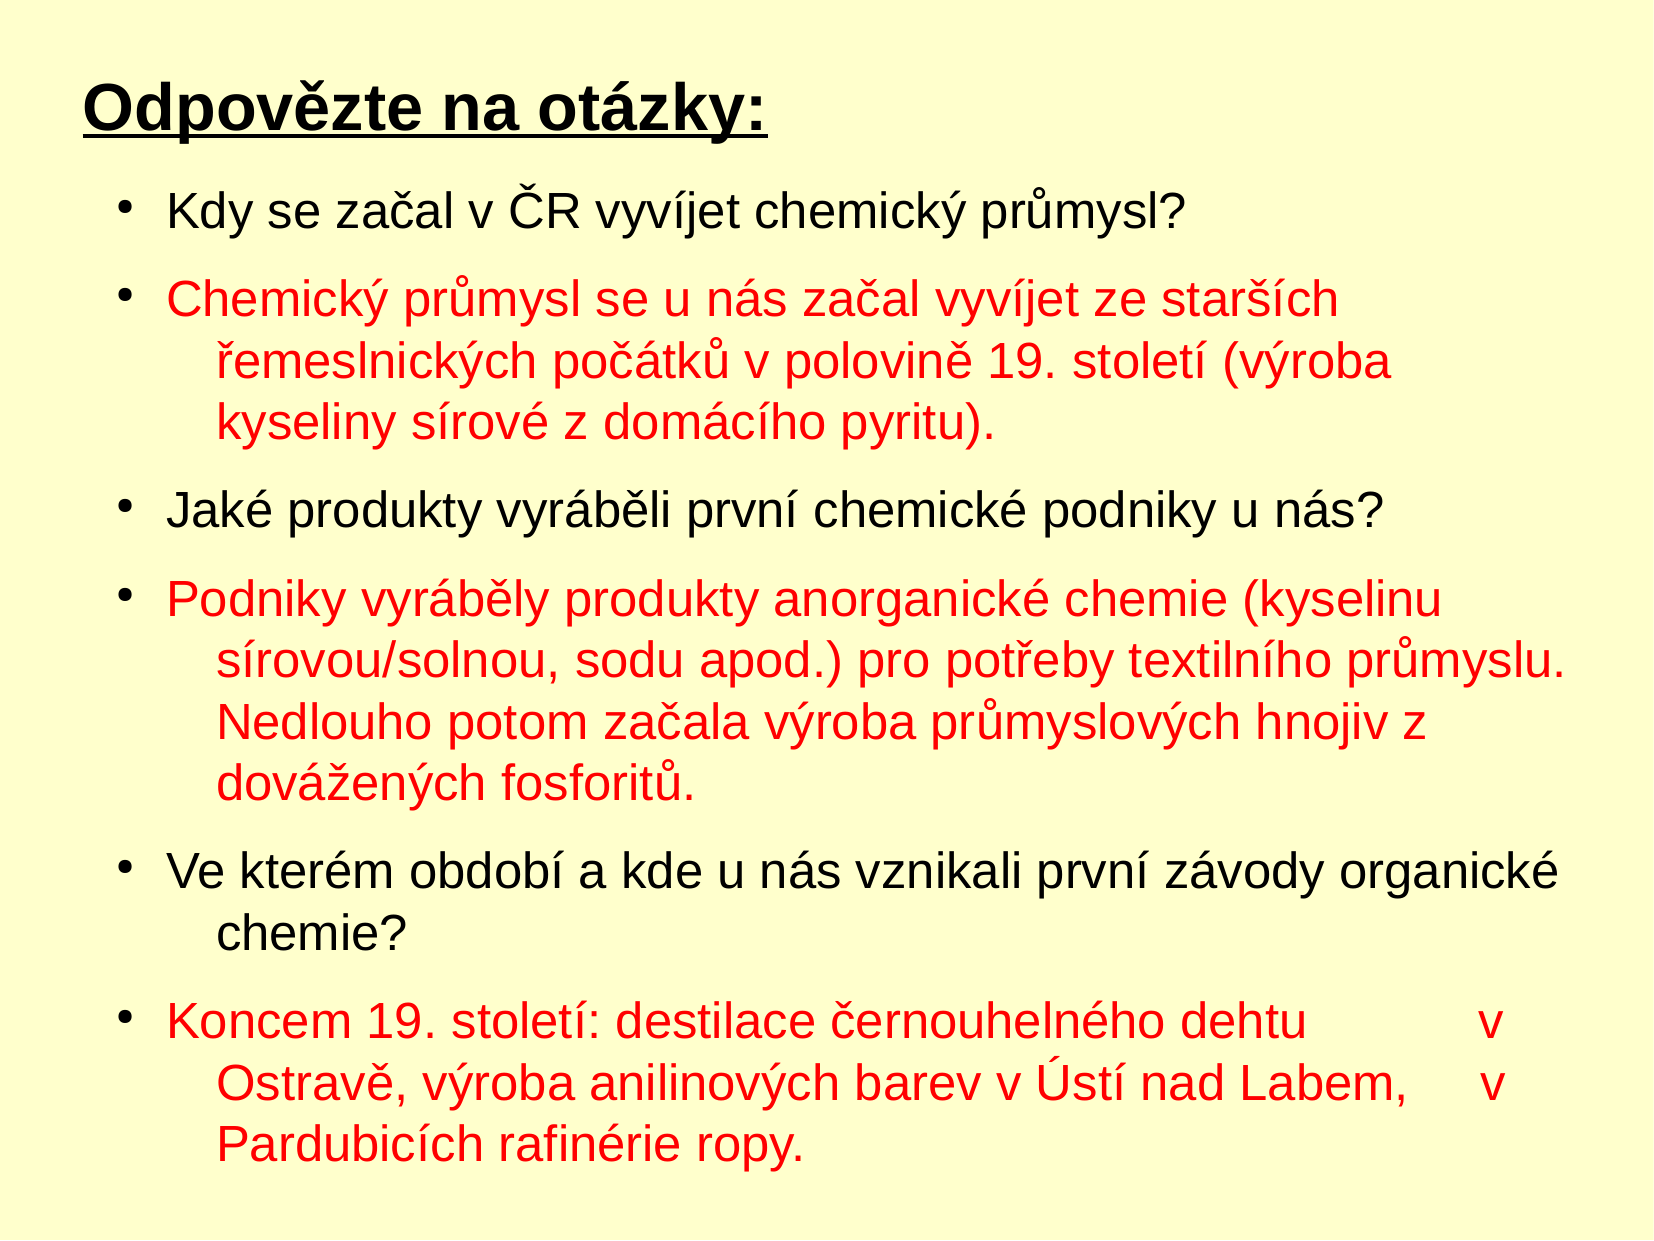

# Odpovězte na otázky:
Kdy se začal v ČR vyvíjet chemický průmysl?
Chemický průmysl se u nás začal vyvíjet ze starších řemeslnických počátků v polovině 19. století (výroba kyseliny sírové z domácího pyritu).
Jaké produkty vyráběli první chemické podniky u nás?
Podniky vyráběly produkty anorganické chemie (kyselinu sírovou/solnou, sodu apod.) pro potřeby textilního průmyslu. Nedlouho potom začala výroba průmyslových hnojiv z dovážených fosforitů.
Ve kterém období a kde u nás vznikali první závody organické chemie?
Koncem 19. století: destilace černouhelného dehtu v Ostravě, výroba anilinových barev v Ústí nad Labem, v Pardubicích rafinérie ropy.